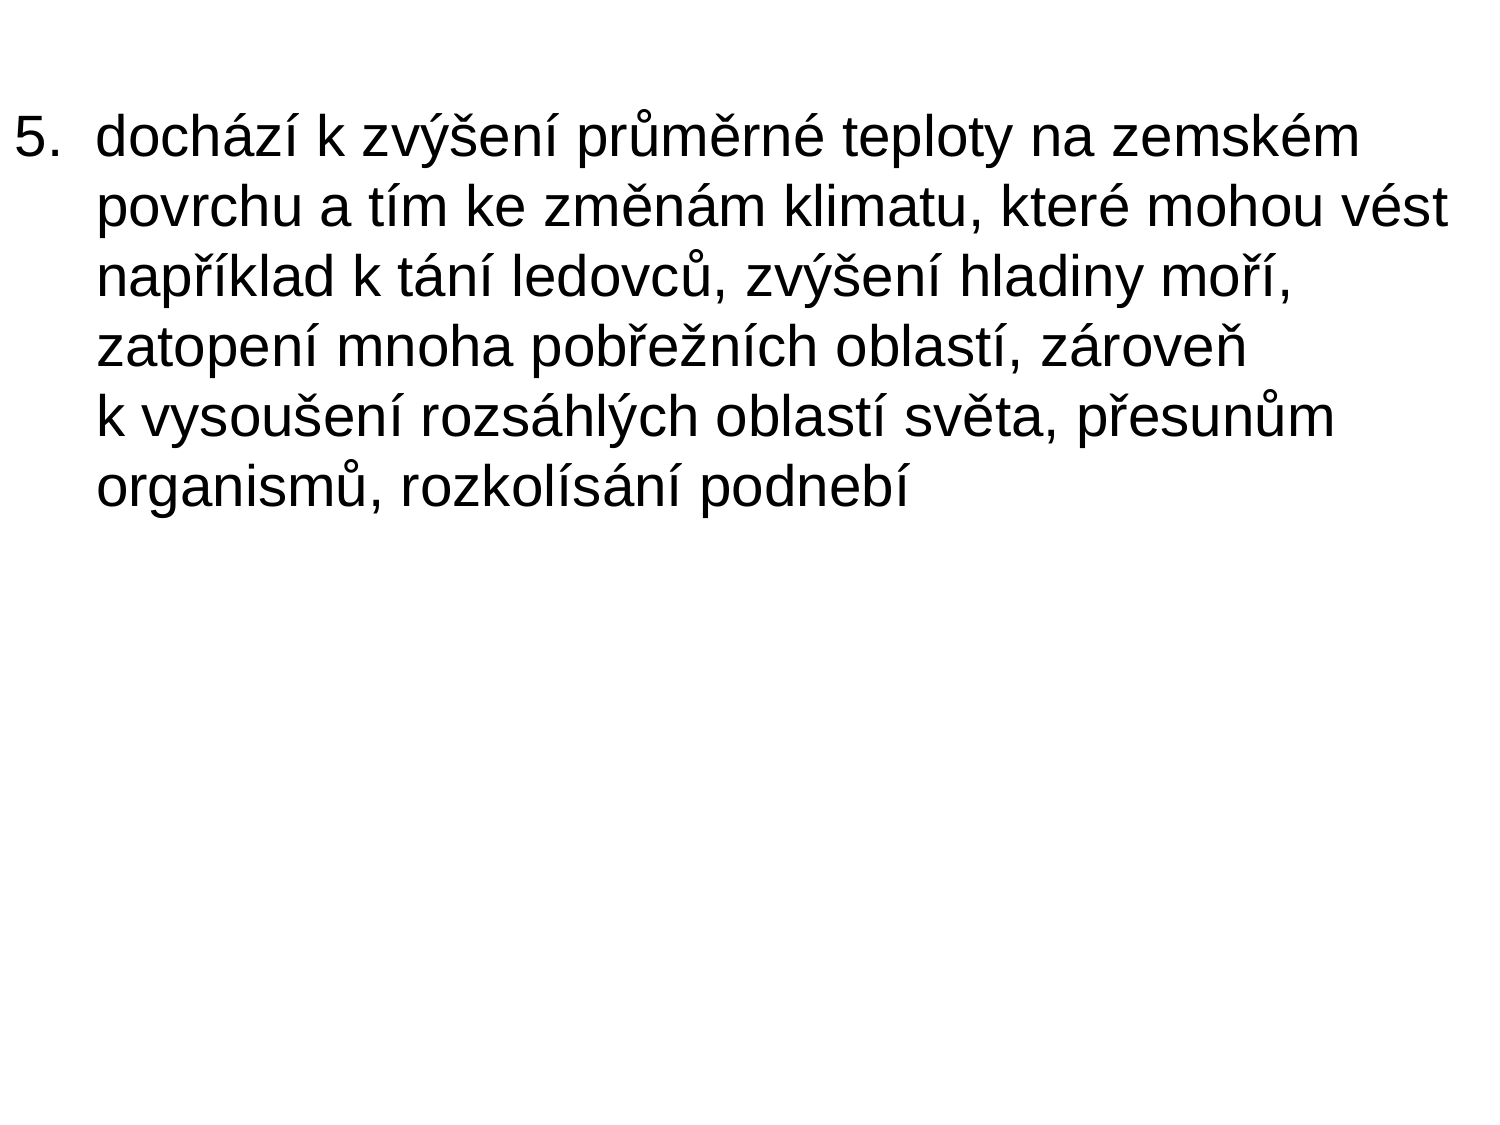

5. dochází k zvýšení průměrné teploty na zemském
 povrchu a tím ke změnám klimatu, které mohou vést
 například k tání ledovců, zvýšení hladiny moří,
 zatopení mnoha pobřežních oblastí, zároveň
 k vysoušení rozsáhlých oblastí světa, přesunům
 organismů, rozkolísání podnebí